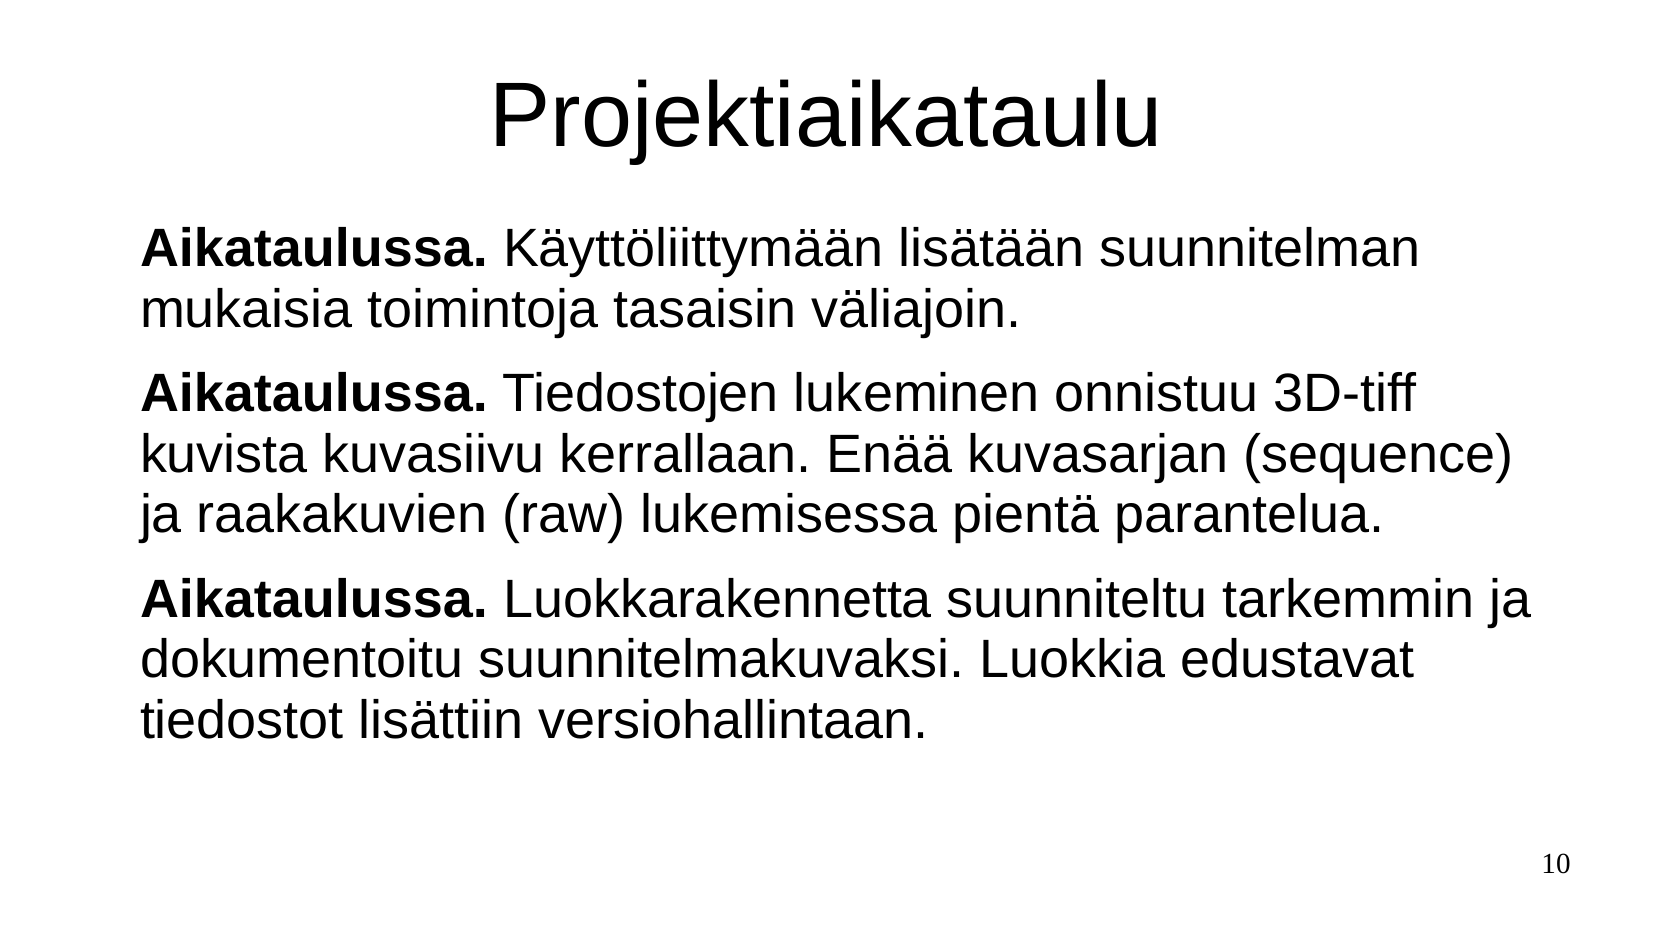

# Projektiaikataulu
Aikataulussa. Käyttöliittymään lisätään suunnitelman mukaisia toimintoja tasaisin väliajoin.
Aikataulussa. Tiedostojen lukeminen onnistuu 3D-tiff kuvista kuvasiivu kerrallaan. Enää kuvasarjan (sequence) ja raakakuvien (raw) lukemisessa pientä parantelua.
Aikataulussa. Luokkarakennetta suunniteltu tarkemmin ja dokumentoitu suunnitelmakuvaksi. Luokkia edustavat tiedostot lisättiin versiohallintaan.
10